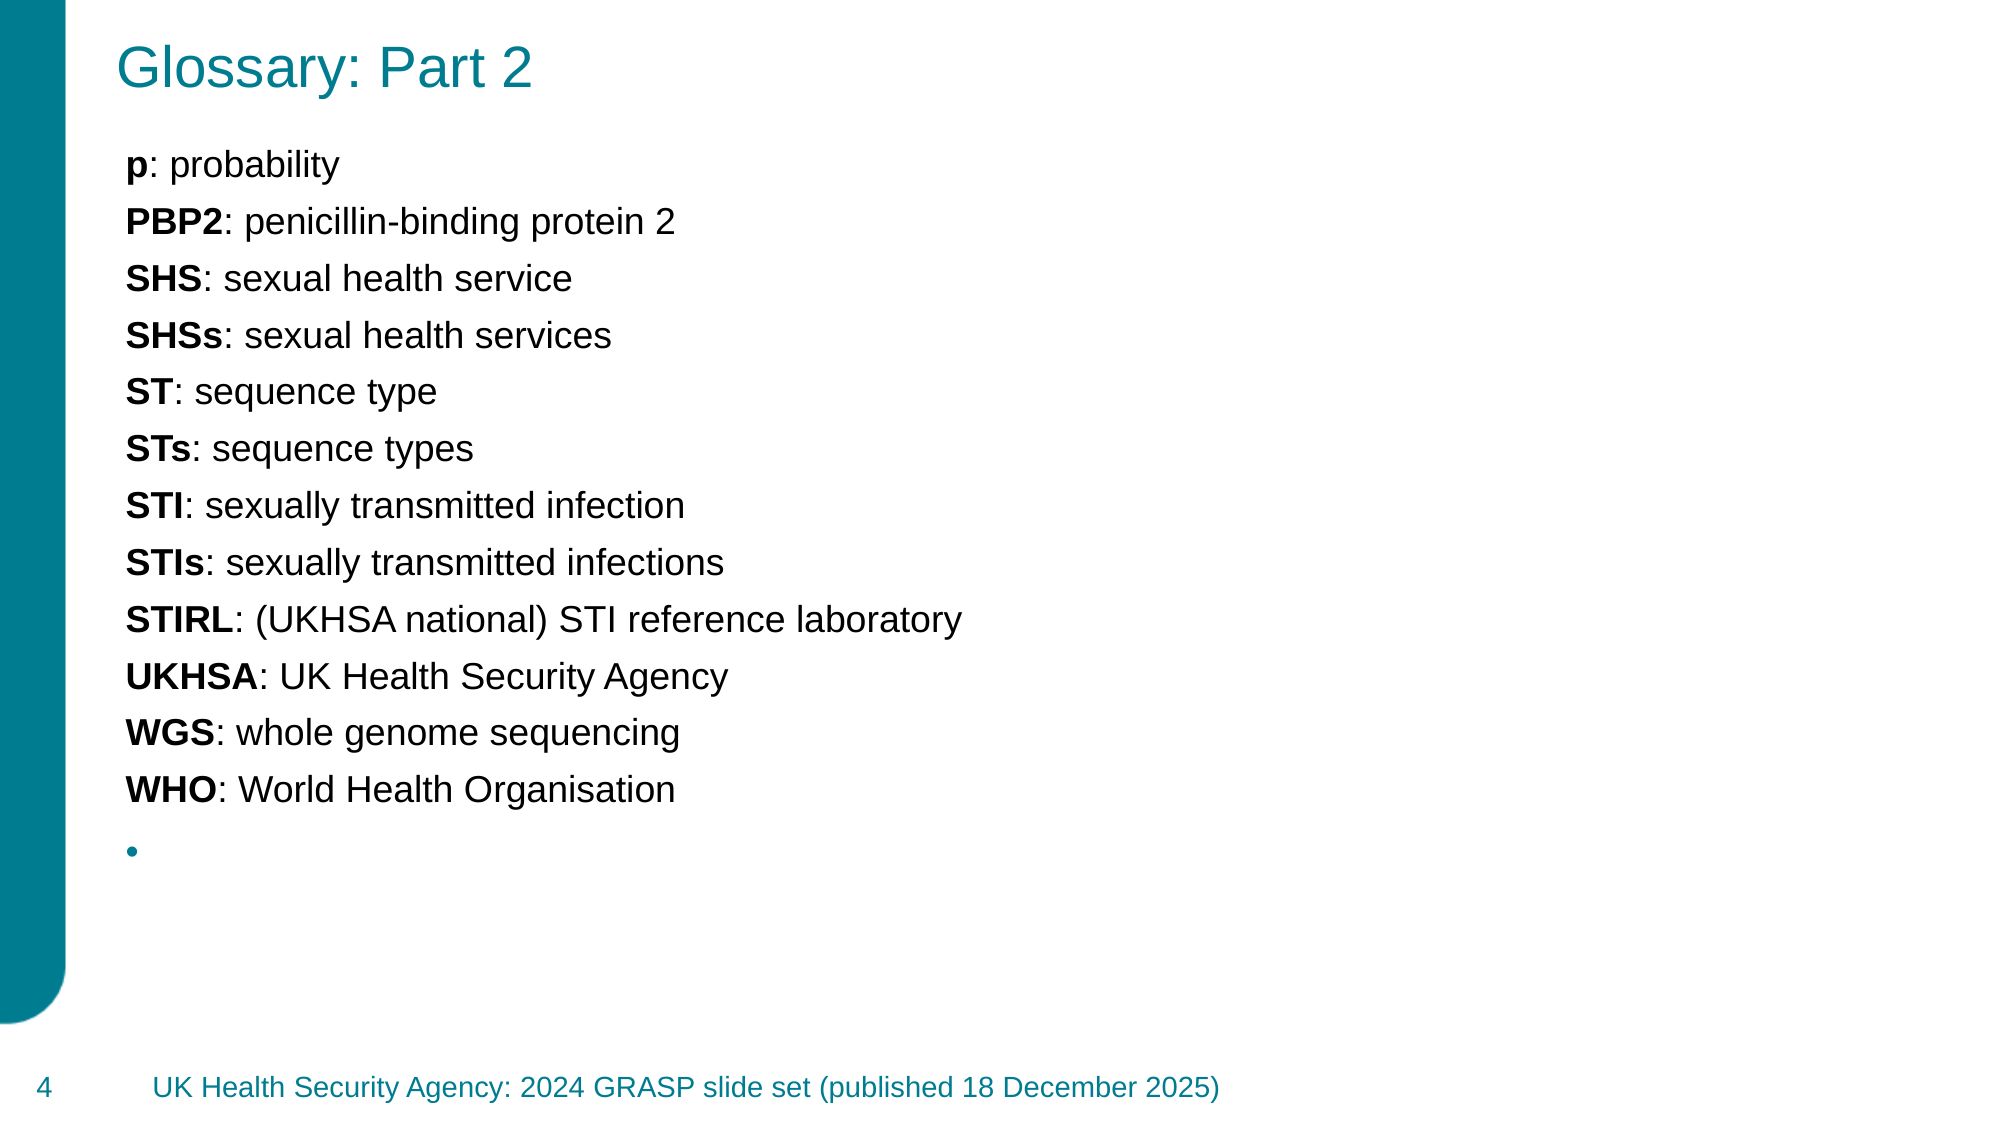

# Glossary: Part 2
p: probability
PBP2: penicillin-binding protein 2
SHS: sexual health service
SHSs: sexual health services
ST: sequence type
STs: sequence types
STI: sexually transmitted infection
STIs: sexually transmitted infections
STIRL: (UKHSA national) STI reference laboratory
UKHSA: UK Health Security Agency
WGS: whole genome sequencing
WHO: World Health Organisation
4
UK Health Security Agency: 2024 GRASP slide set (published 18 December 2025)